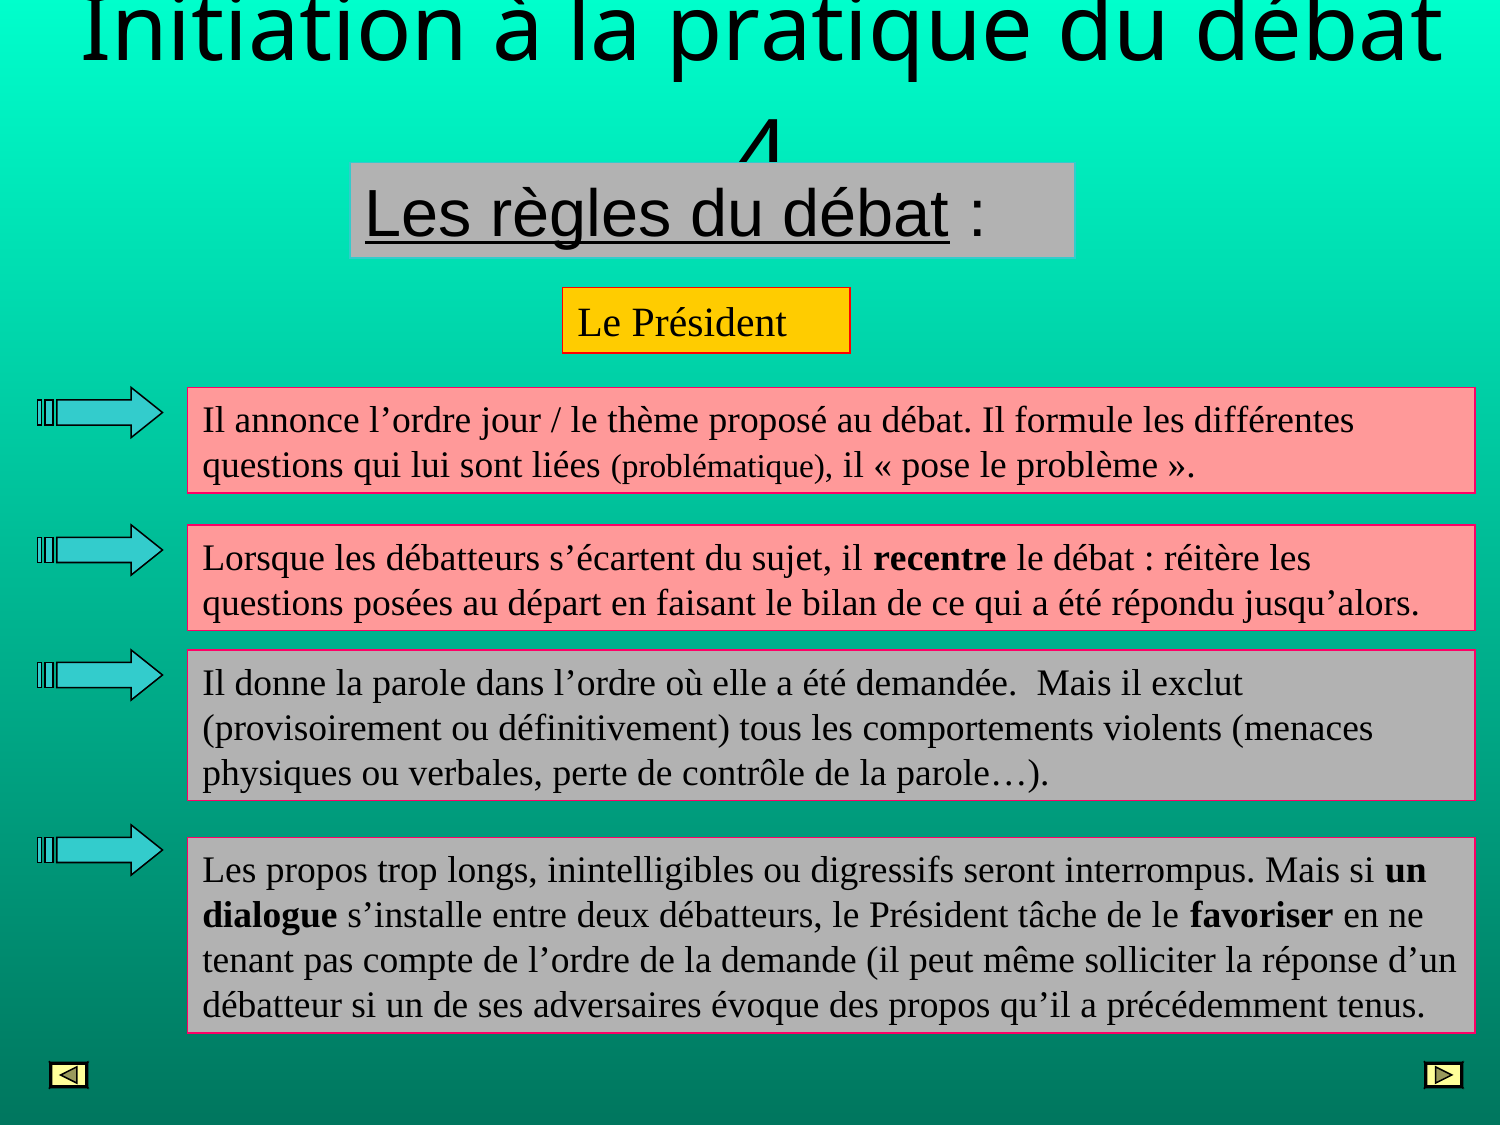

# Initiation à la pratique du débat 4
Les règles du débat :
Le Président
Il annonce l’ordre jour / le thème proposé au débat. Il formule les différentes questions qui lui sont liées (problématique), il « pose le problème ».
Lorsque les débatteurs s’écartent du sujet, il recentre le débat : réitère les questions posées au départ en faisant le bilan de ce qui a été répondu jusqu’alors.
Il donne la parole dans l’ordre où elle a été demandée. Mais il exclut (provisoirement ou définitivement) tous les comportements violents (menaces physiques ou verbales, perte de contrôle de la parole…).
Les propos trop longs, inintelligibles ou digressifs seront interrompus. Mais si un dialogue s’installe entre deux débatteurs, le Président tâche de le favoriser en ne tenant pas compte de l’ordre de la demande (il peut même solliciter la réponse d’un débatteur si un de ses adversaires évoque des propos qu’il a précédemment tenus.